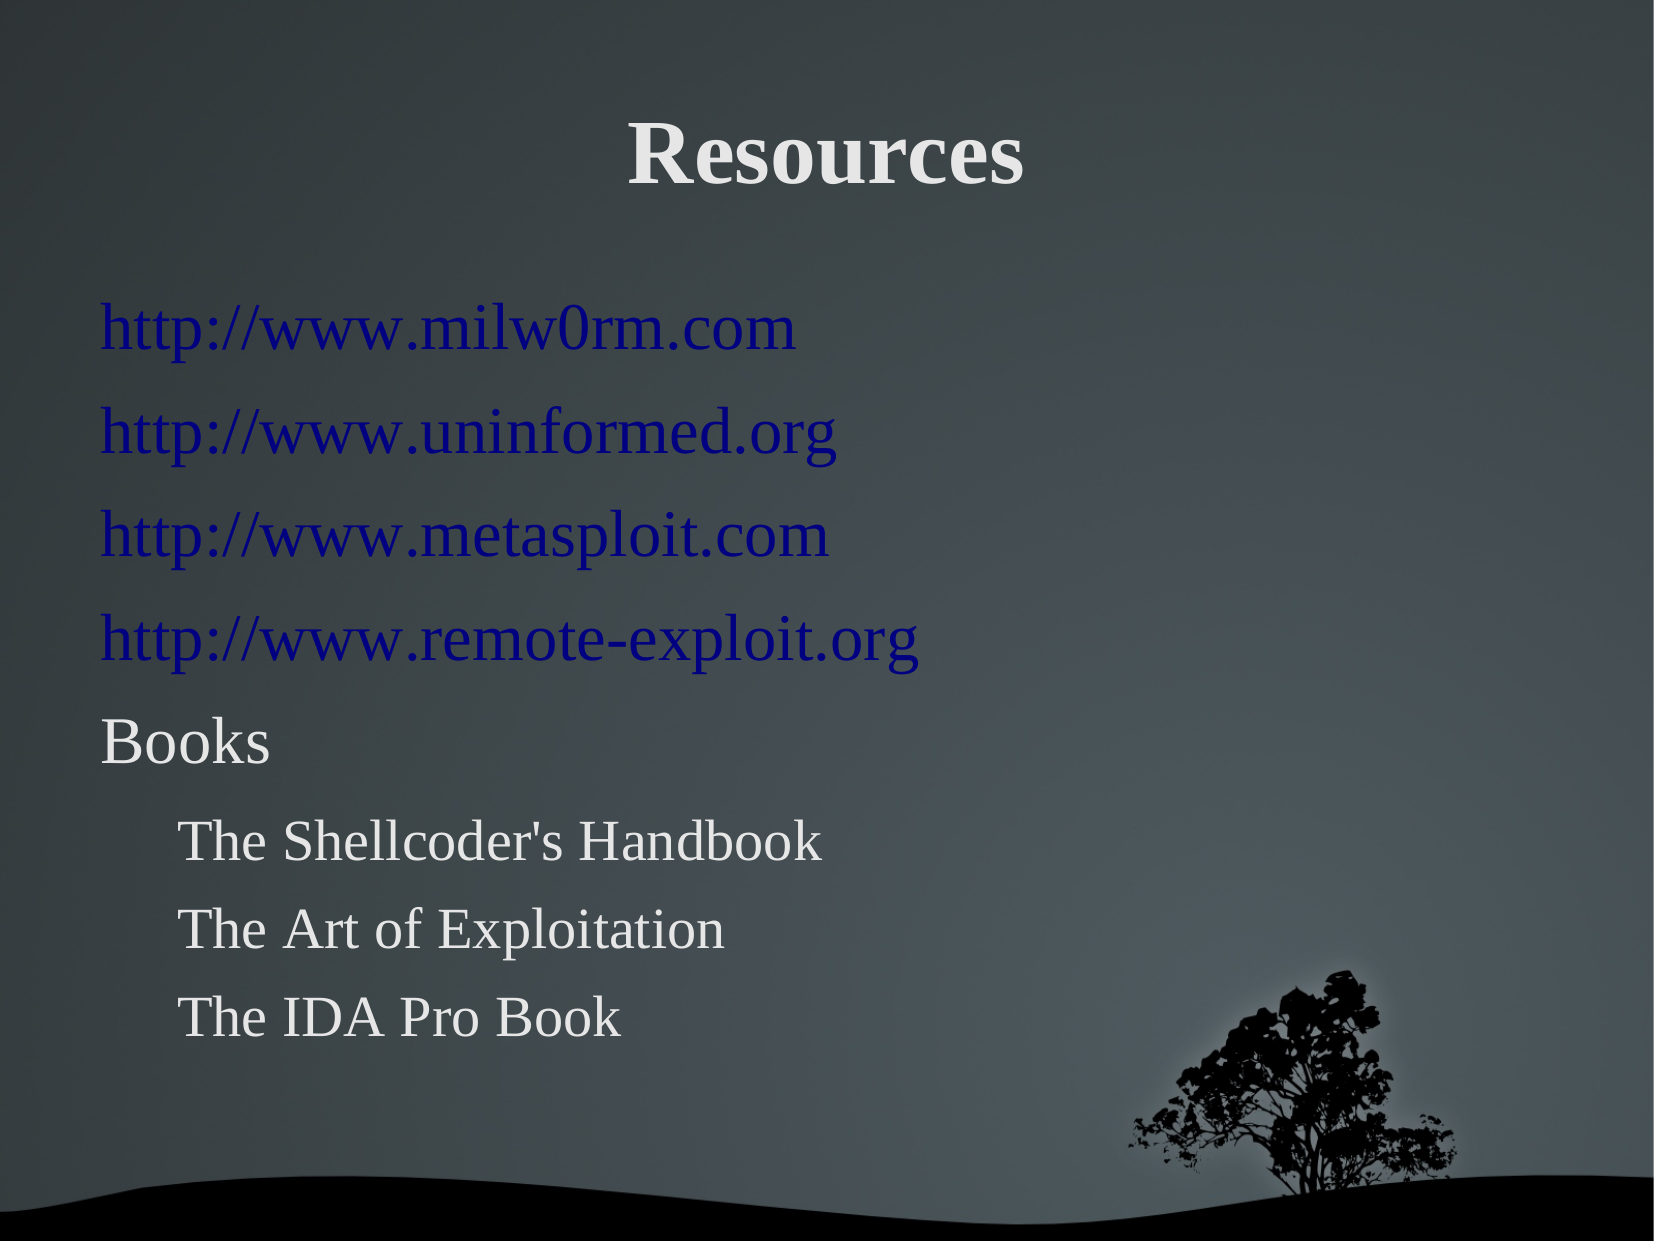

# Resources
http://www.milw0rm.com
http://www.uninformed.org
http://www.metasploit.com
http://www.remote-exploit.org
Books
The Shellcoder's Handbook
The Art of Exploitation
The IDA Pro Book